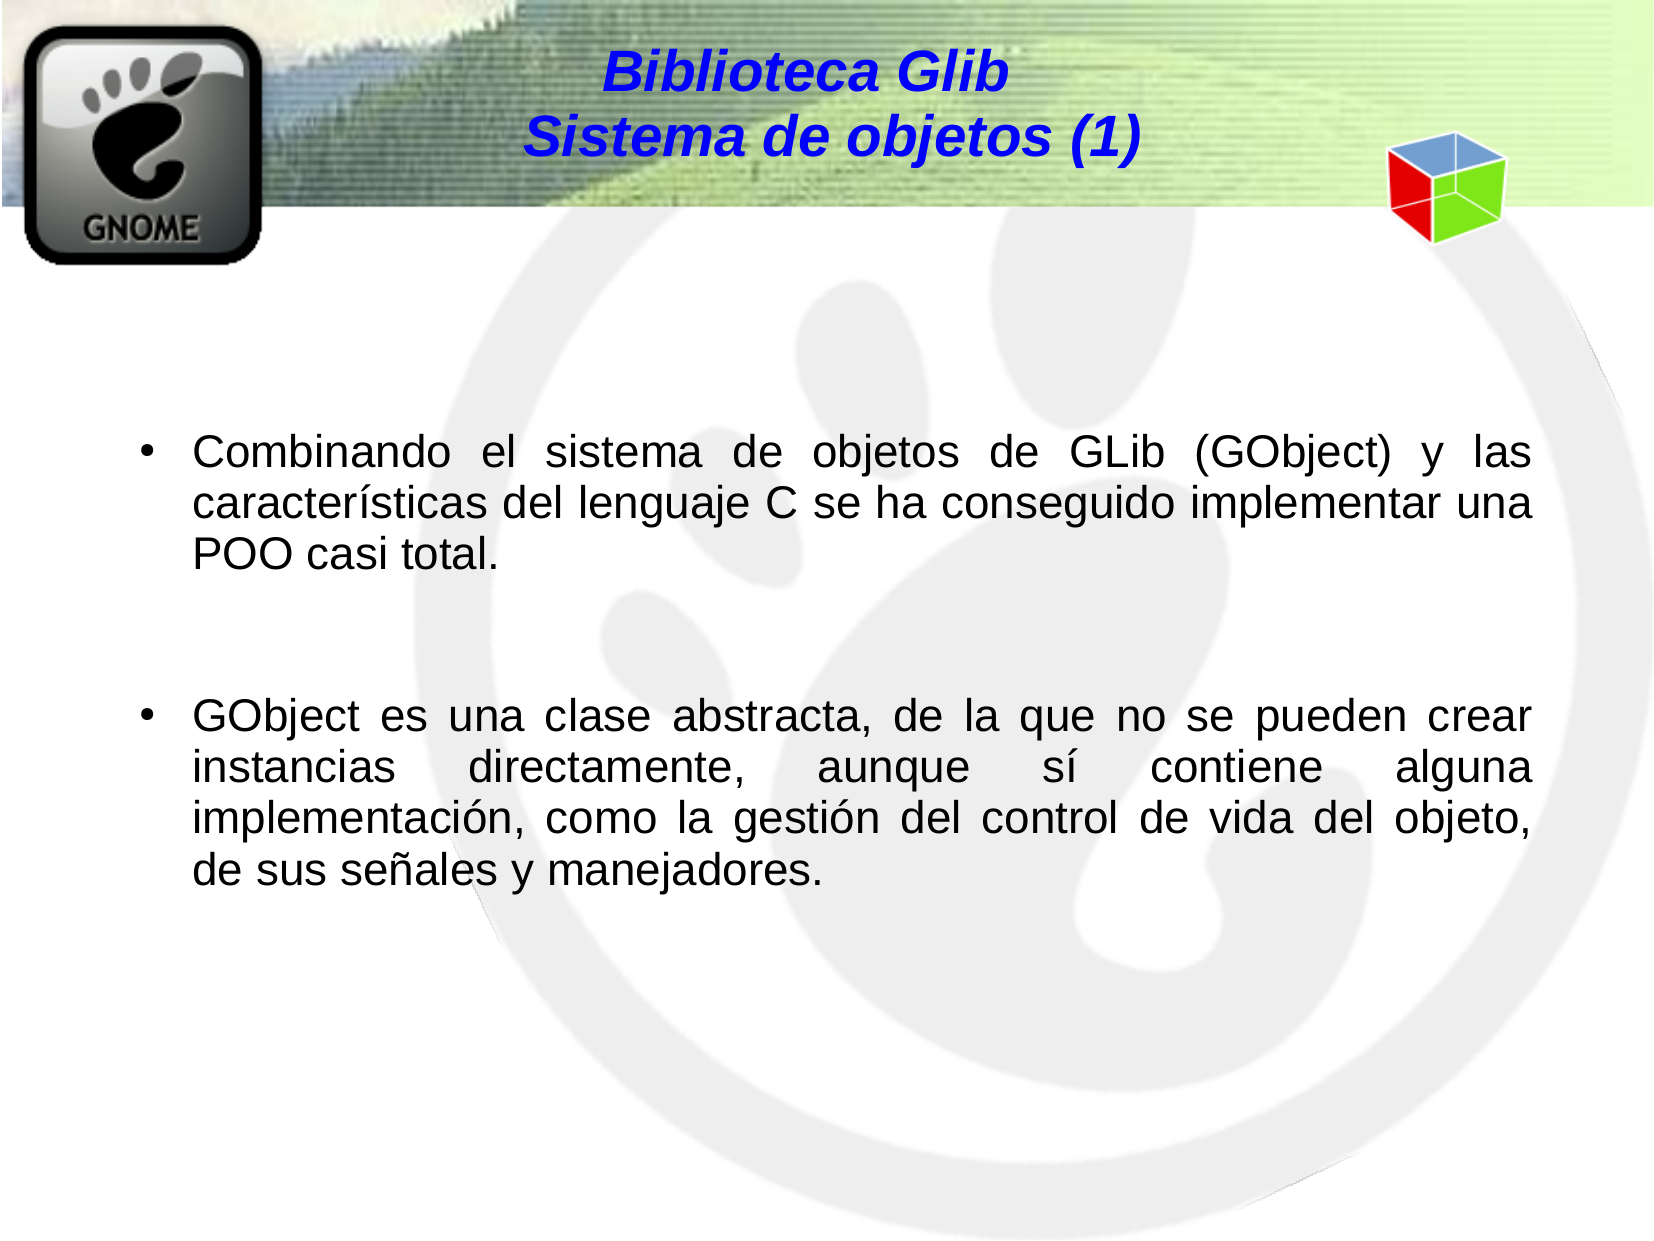

# Biblioteca Glib Sistema de objetos (1)
Combinando el sistema de objetos de GLib (GObject) y las características del lenguaje C se ha conseguido implementar una POO casi total.
GObject es una clase abstracta, de la que no se pueden crear instancias directamente, aunque sí contiene alguna implementación, como la gestión del control de vida del objeto, de sus señales y manejadores.